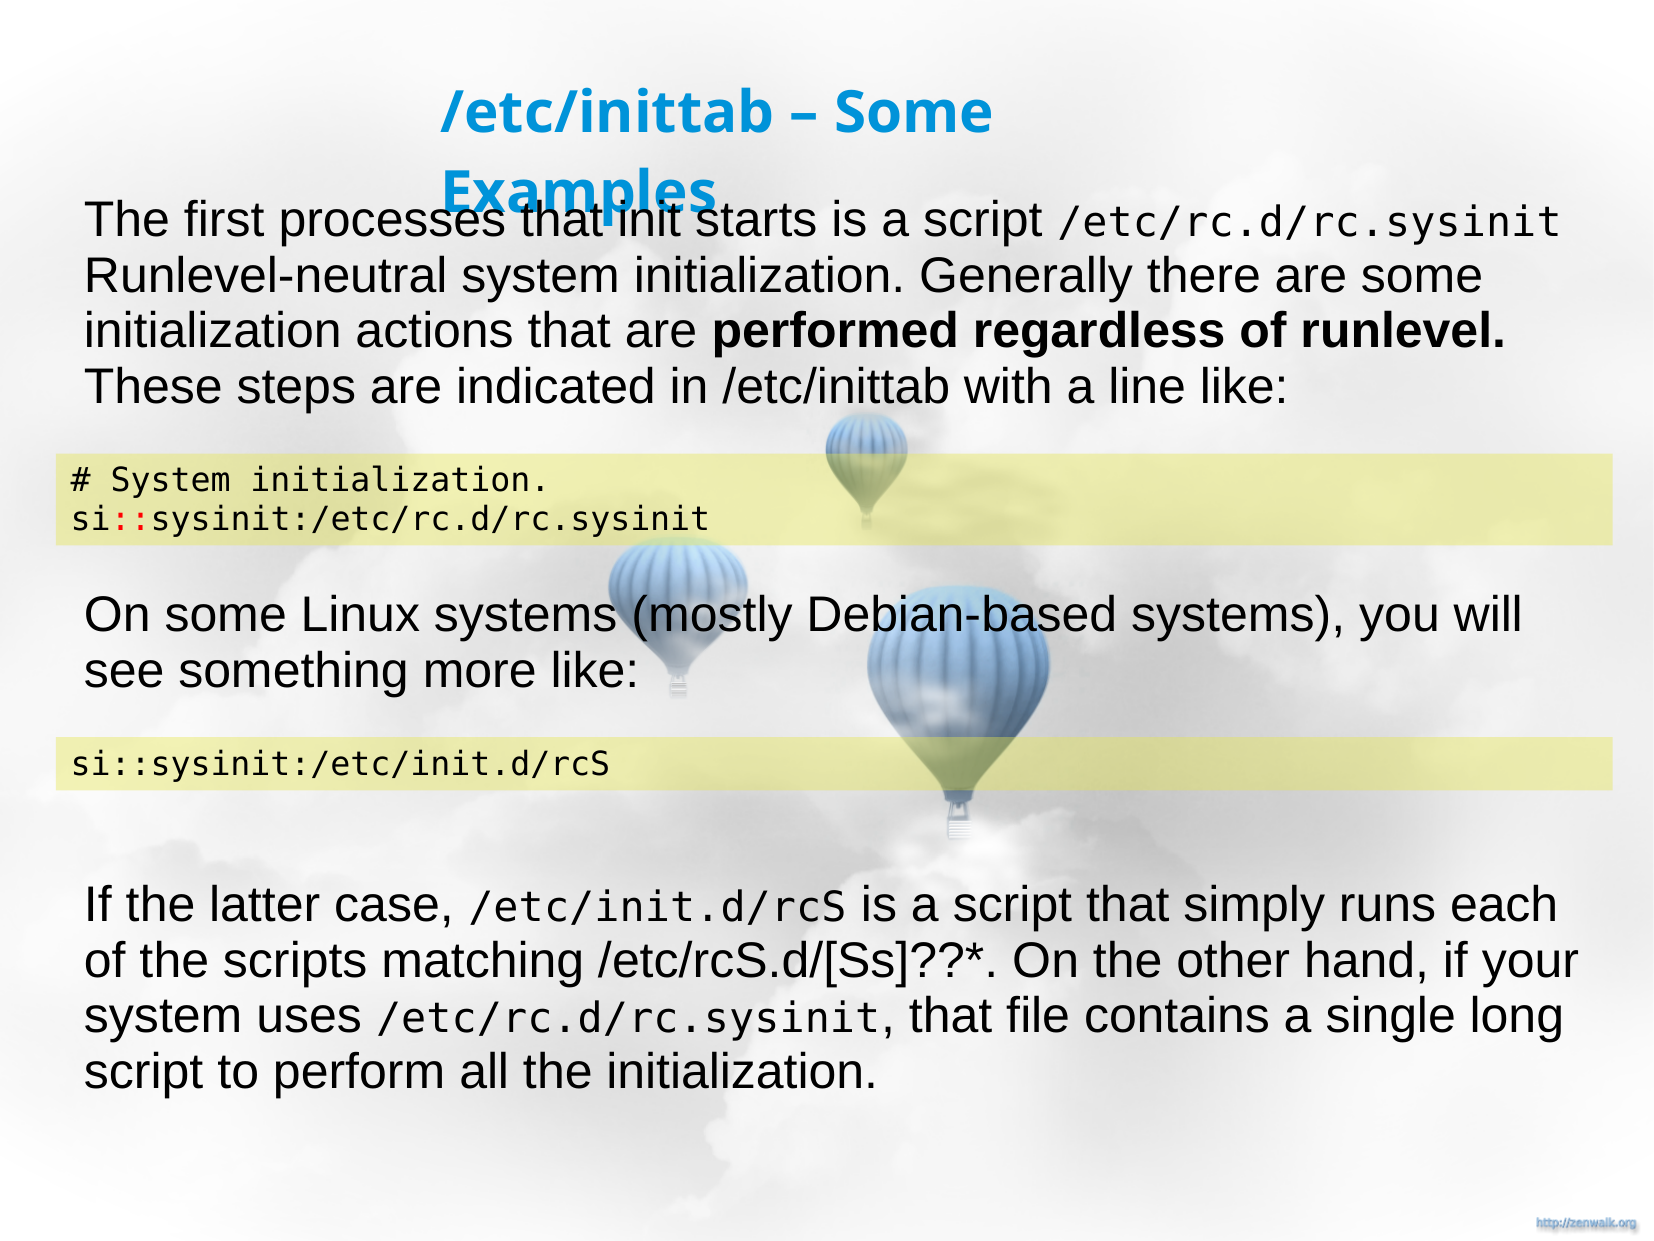

/etc/inittab – Some Examples
The first processes that init starts is a script /etc/rc.d/rc.sysinit
Runlevel-neutral system initialization. Generally there are some initialization actions that are performed regardless of runlevel. These steps are indicated in /etc/inittab with a line like:
# System initialization.
si::sysinit:/etc/rc.d/rc.sysinit
On some Linux systems (mostly Debian-based systems), you will see something more like:
si::sysinit:/etc/init.d/rcS
If the latter case, /etc/init.d/rcS is a script that simply runs each of the scripts matching /etc/rcS.d/[Ss]??*. On the other hand, if your system uses /etc/rc.d/rc.sysinit, that file contains a single long script to perform all the initialization.